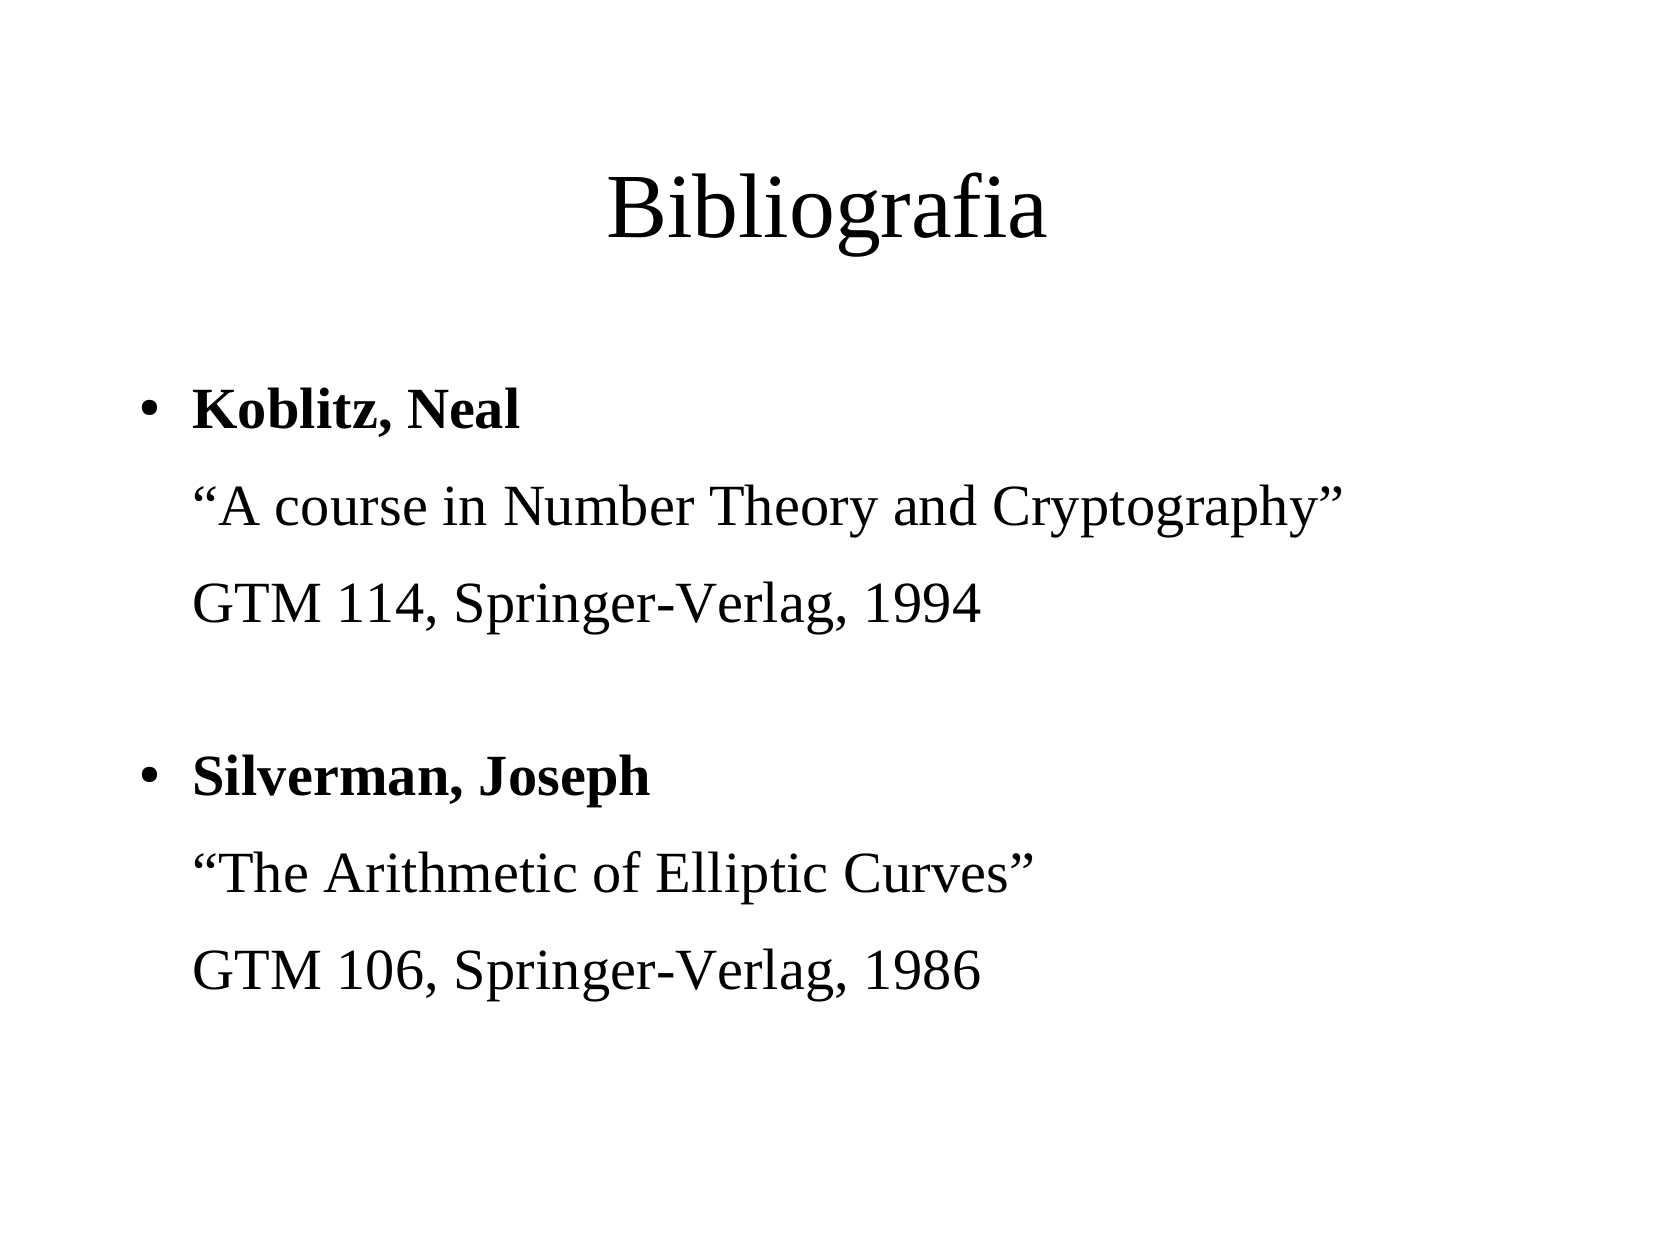

# Bibliografia
Koblitz, Neal
“A course in Number Theory and Cryptography”
GTM 114, Springer-Verlag, 1994
Silverman, Joseph
“The Arithmetic of Elliptic Curves”
GTM 106, Springer-Verlag, 1986